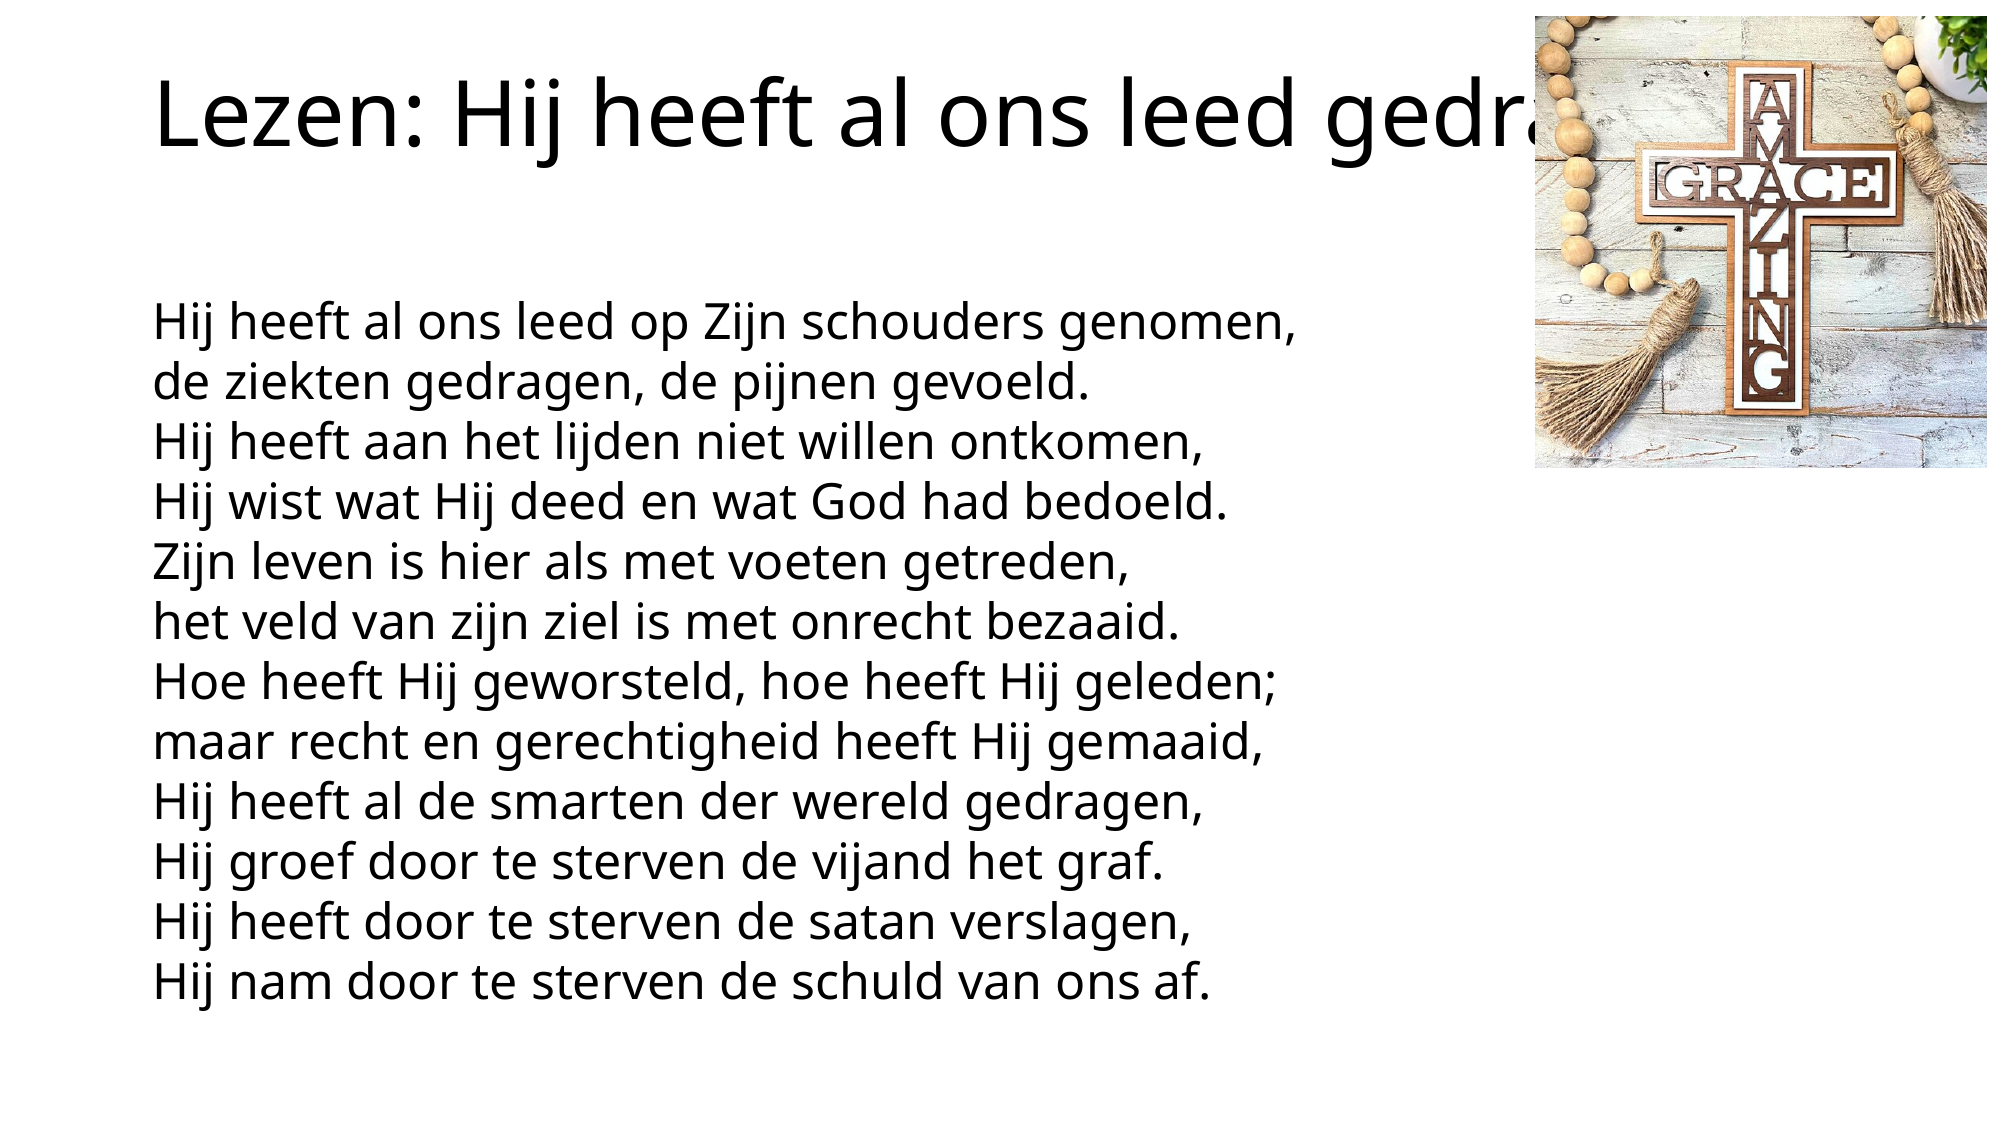

# Lezen: Hij heeft al ons leed gedragen
Hij heeft al ons leed op Zijn schouders genomen,
de ziekten gedragen, de pijnen gevoeld.
Hij heeft aan het lijden niet willen ontkomen,
Hij wist wat Hij deed en wat God had bedoeld.
Zijn leven is hier als met voeten getreden,
het veld van zijn ziel is met onrecht bezaaid.
Hoe heeft Hij geworsteld, hoe heeft Hij geleden;
maar recht en gerechtigheid heeft Hij gemaaid,
Hij heeft al de smarten der wereld gedragen,
Hij groef door te sterven de vijand het graf.
Hij heeft door te sterven de satan verslagen,
Hij nam door te sterven de schuld van ons af.